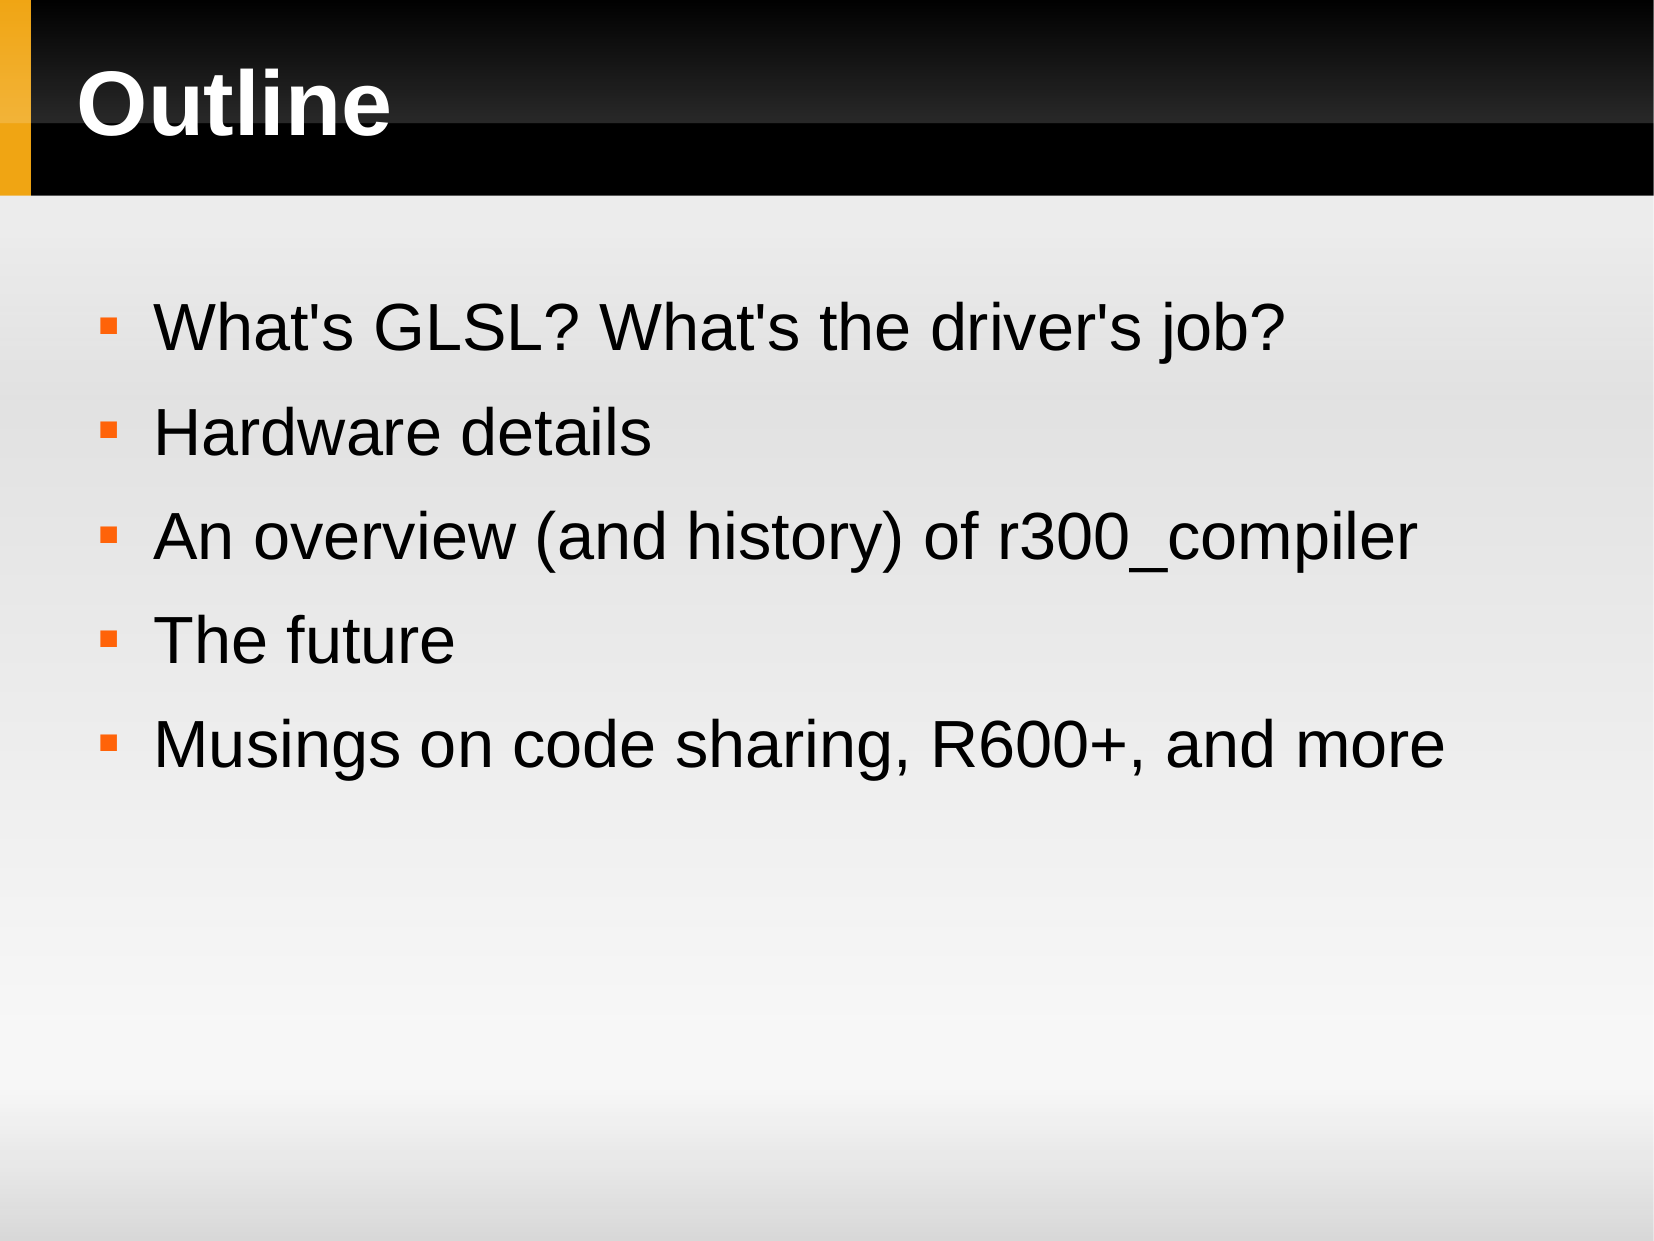

# Outline
What's GLSL? What's the driver's job?
Hardware details
An overview (and history) of r300_compiler
The future
Musings on code sharing, R600+, and more